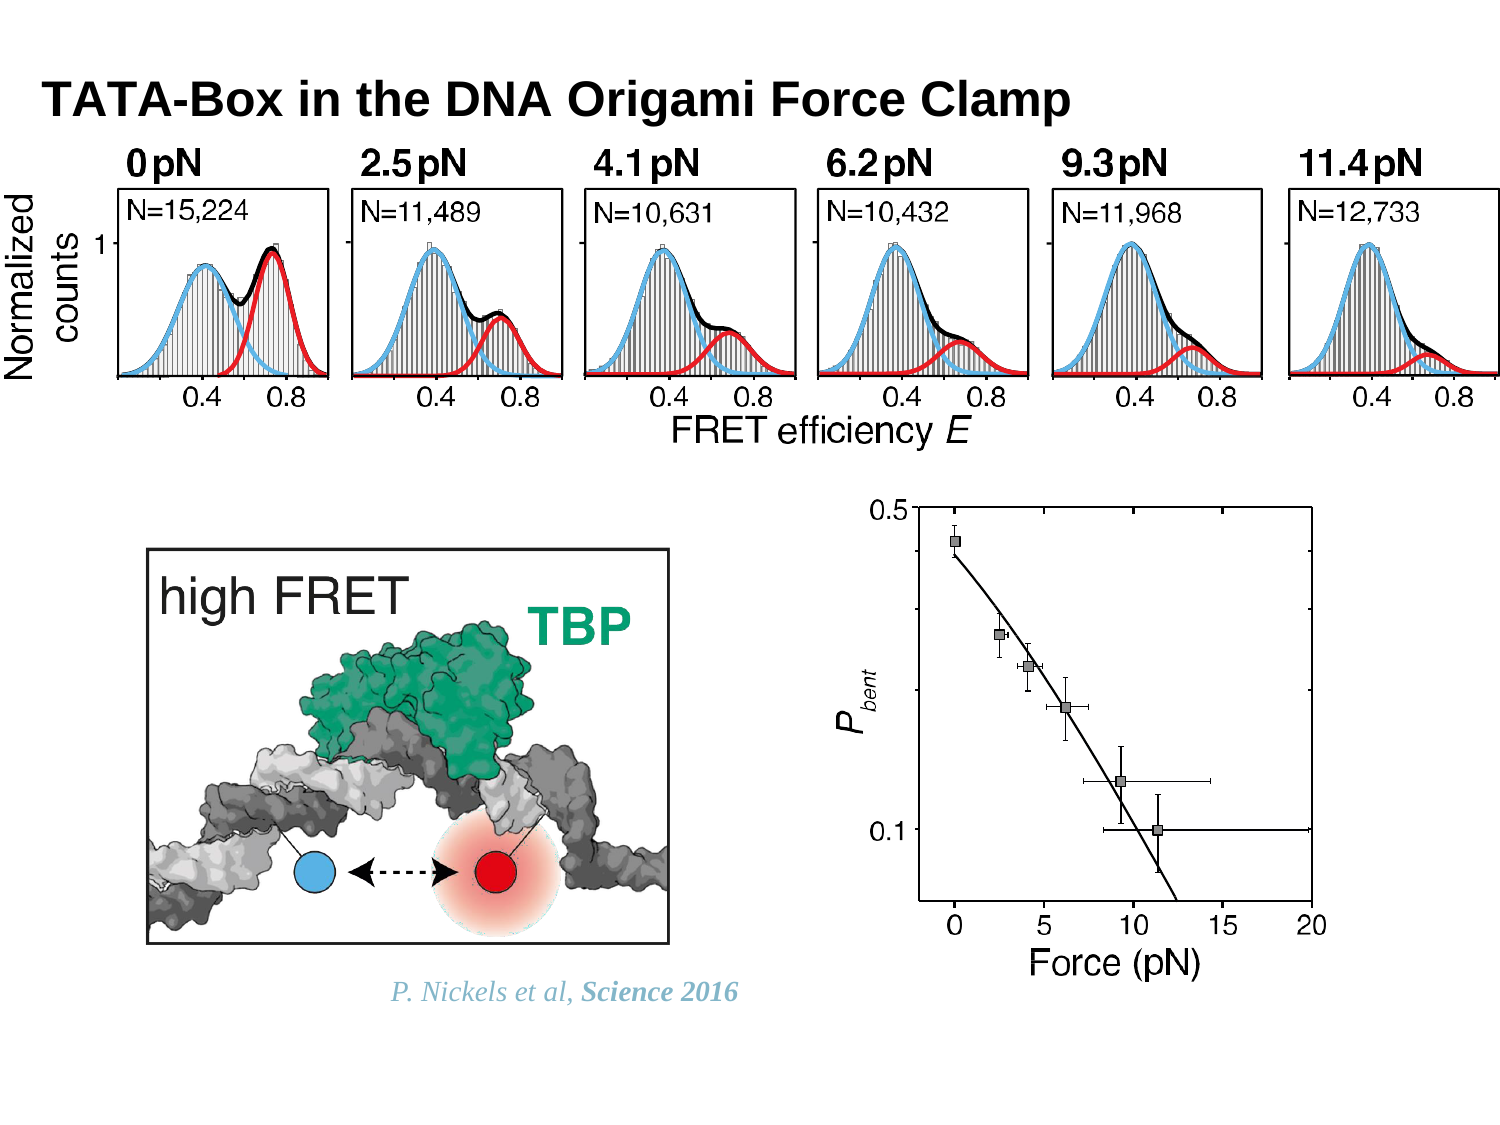

# TATA-Box in the DNA Origami Force Clamp
P. Nickels et al, Science 2016